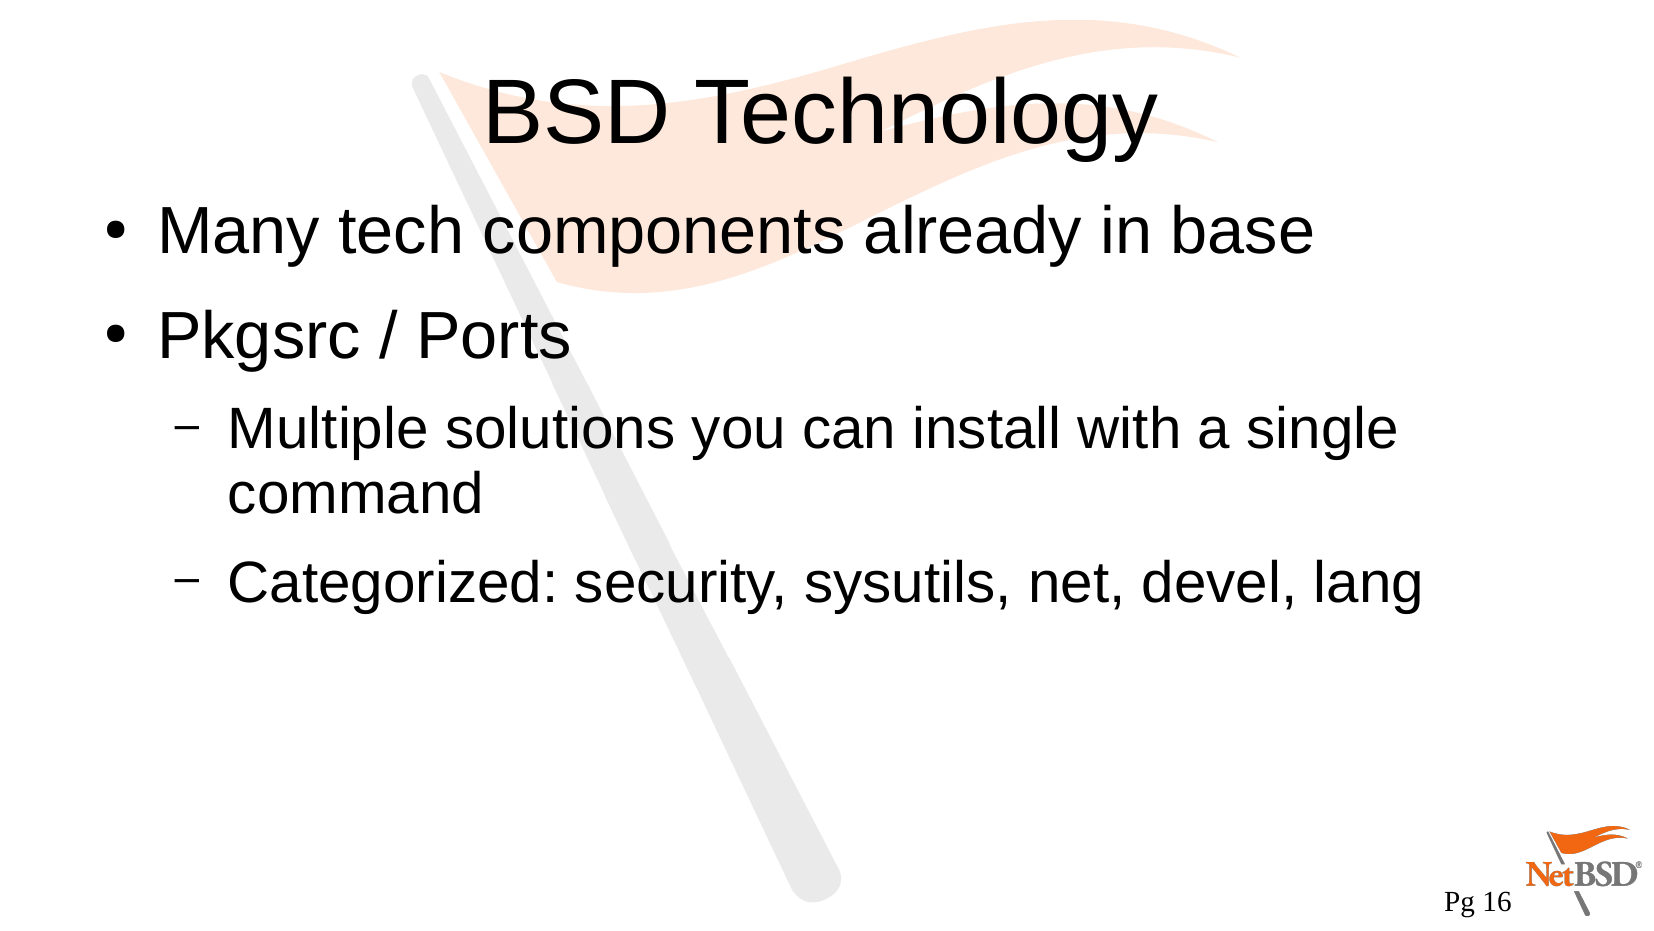

# BSD Technology
Many tech components already in base
Pkgsrc / Ports
Multiple solutions you can install with a single command
Categorized: security, sysutils, net, devel, lang